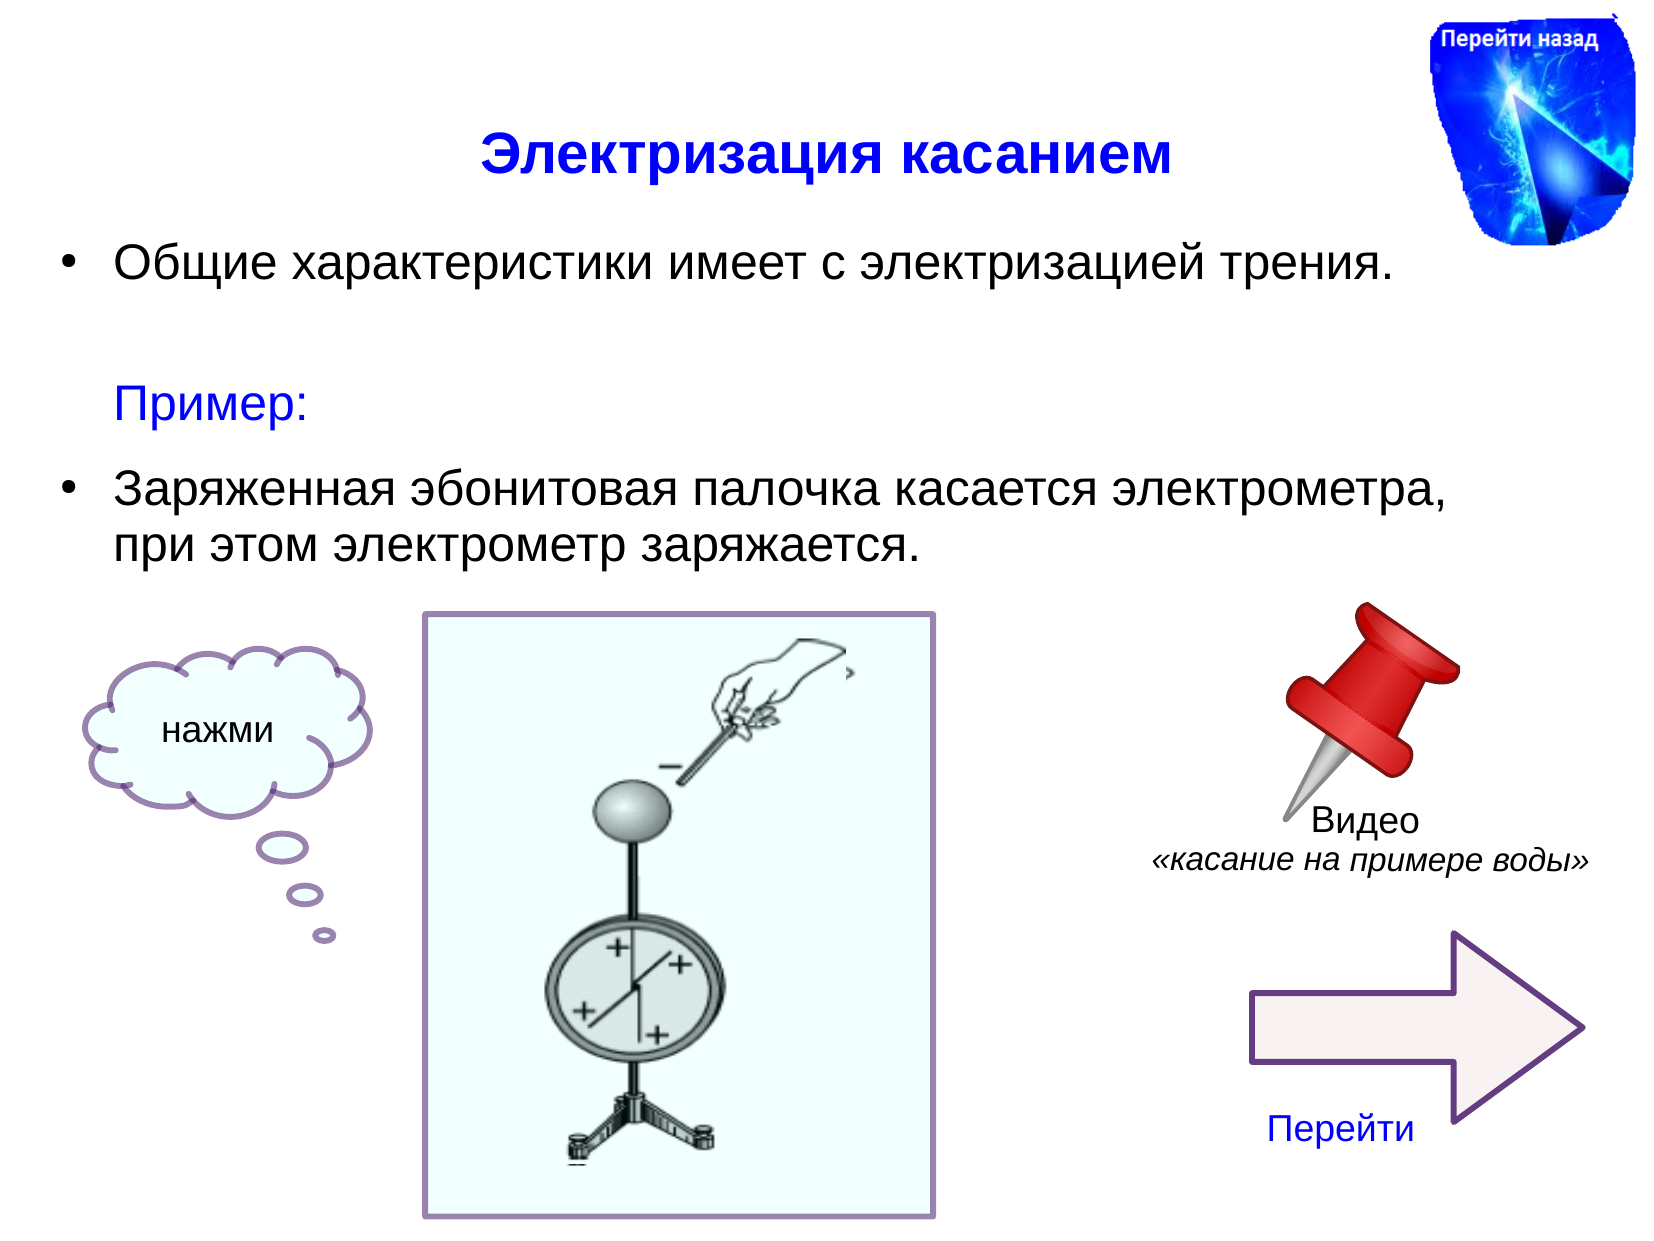

# Электризация касанием
Общие характеристики имеет с электризацией трения.
Пример:
Заряженная эбонитовая палочка касается электрометра, при этом электрометр заряжается.
Видео
«касание на примере воды»
нажми
Перейти